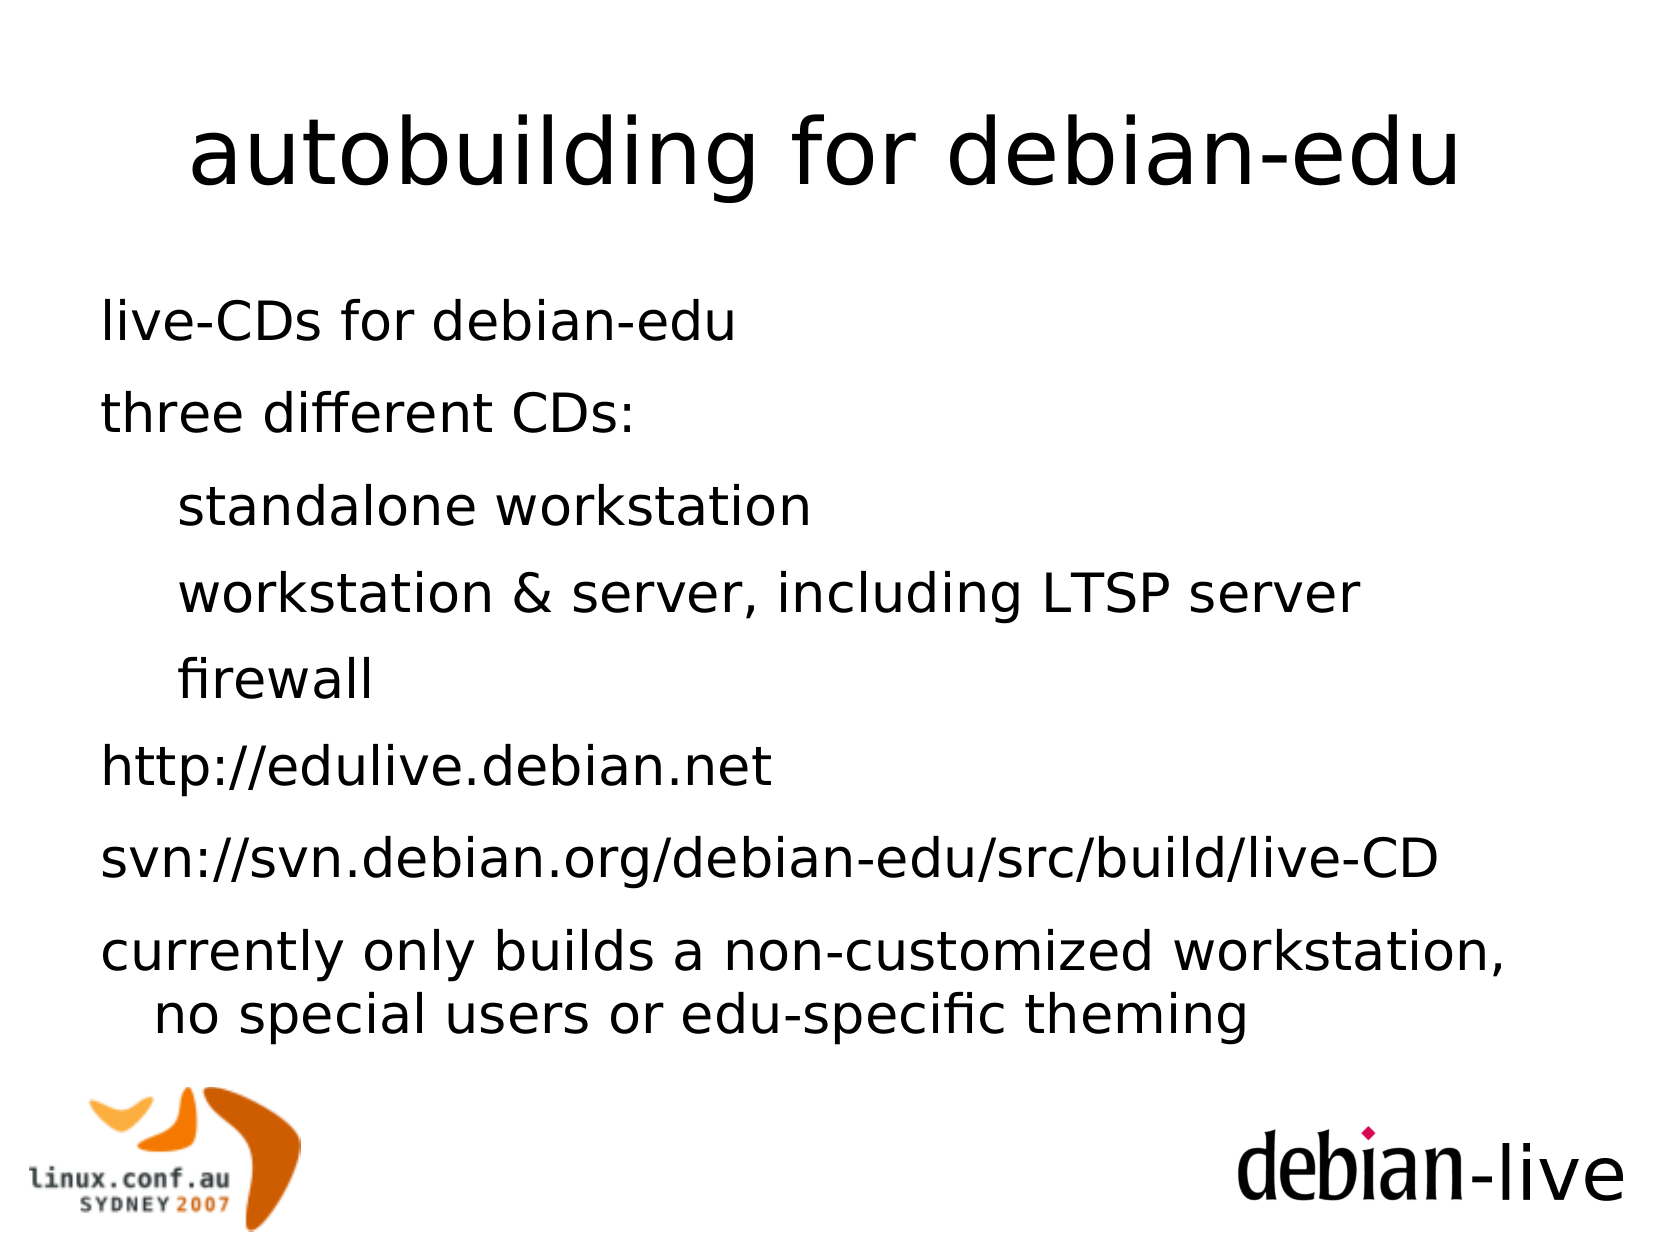

# autobuilding for debian-edu
live-CDs for debian-edu
three different CDs:
standalone workstation
workstation & server, including LTSP server
firewall
http://edulive.debian.net
svn://svn.debian.org/debian-edu/src/build/live-CD
currently only builds a non-customized workstation, no special users or edu-specific theming